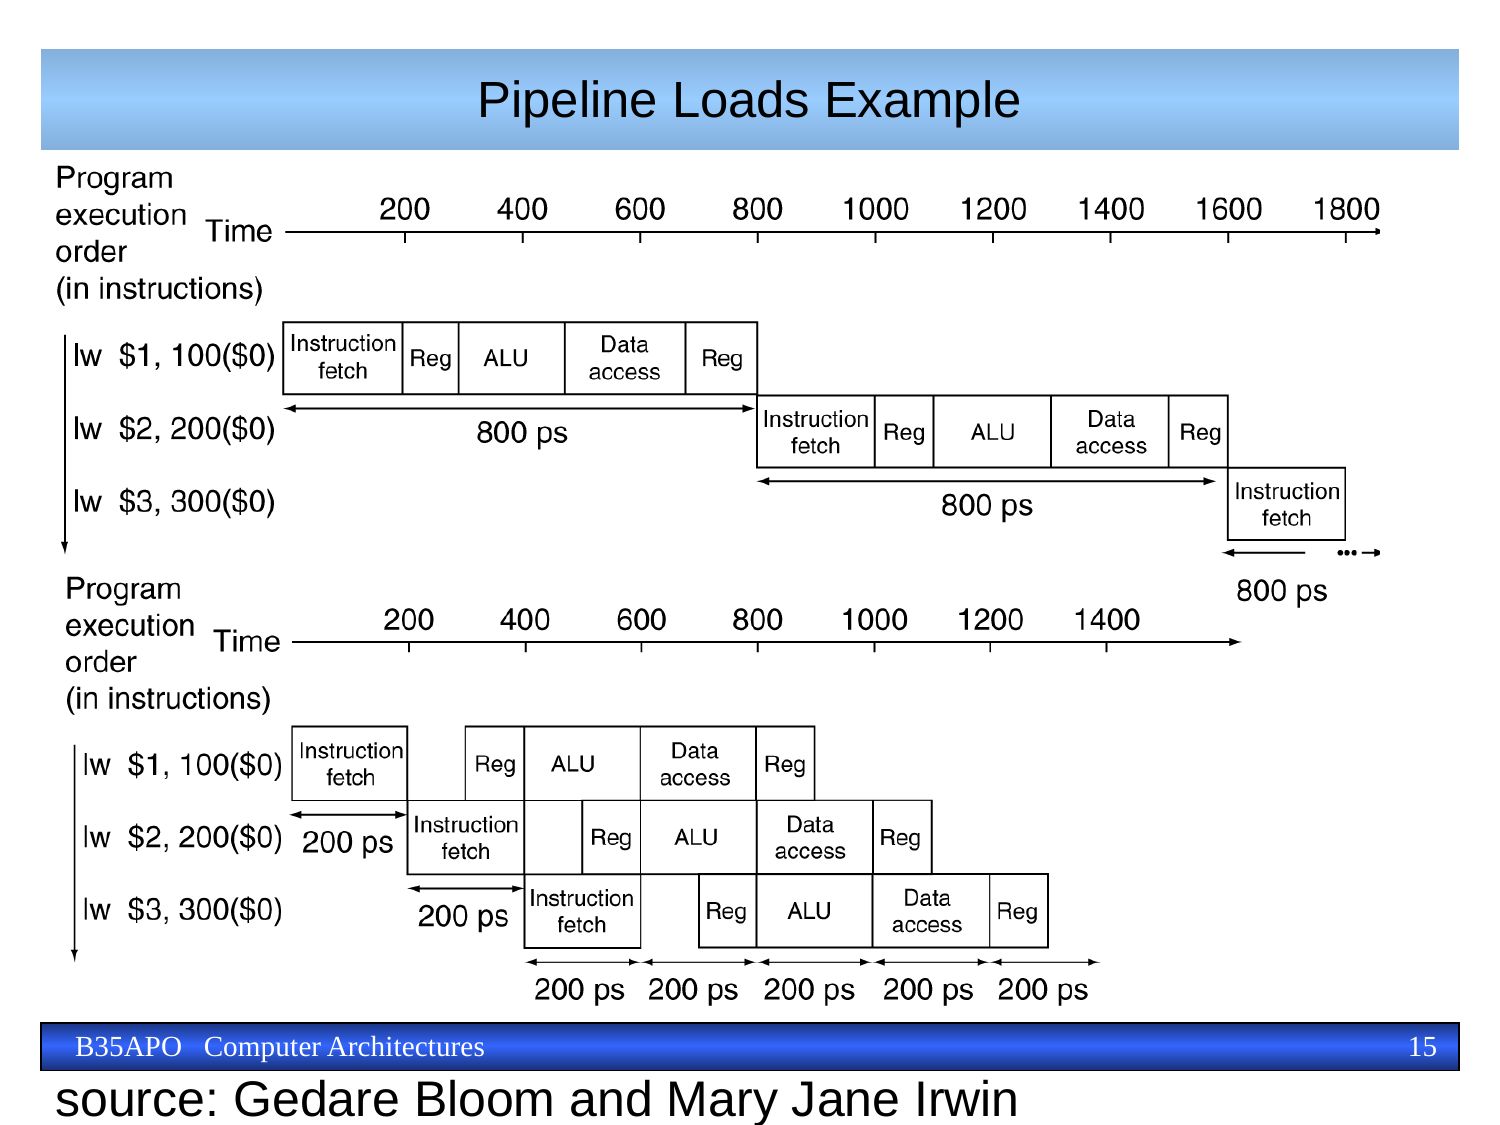

# Pipeline Loads Example
B35APO Computer Architectures
15
source: Gedare Bloom and Mary Jane Irwin